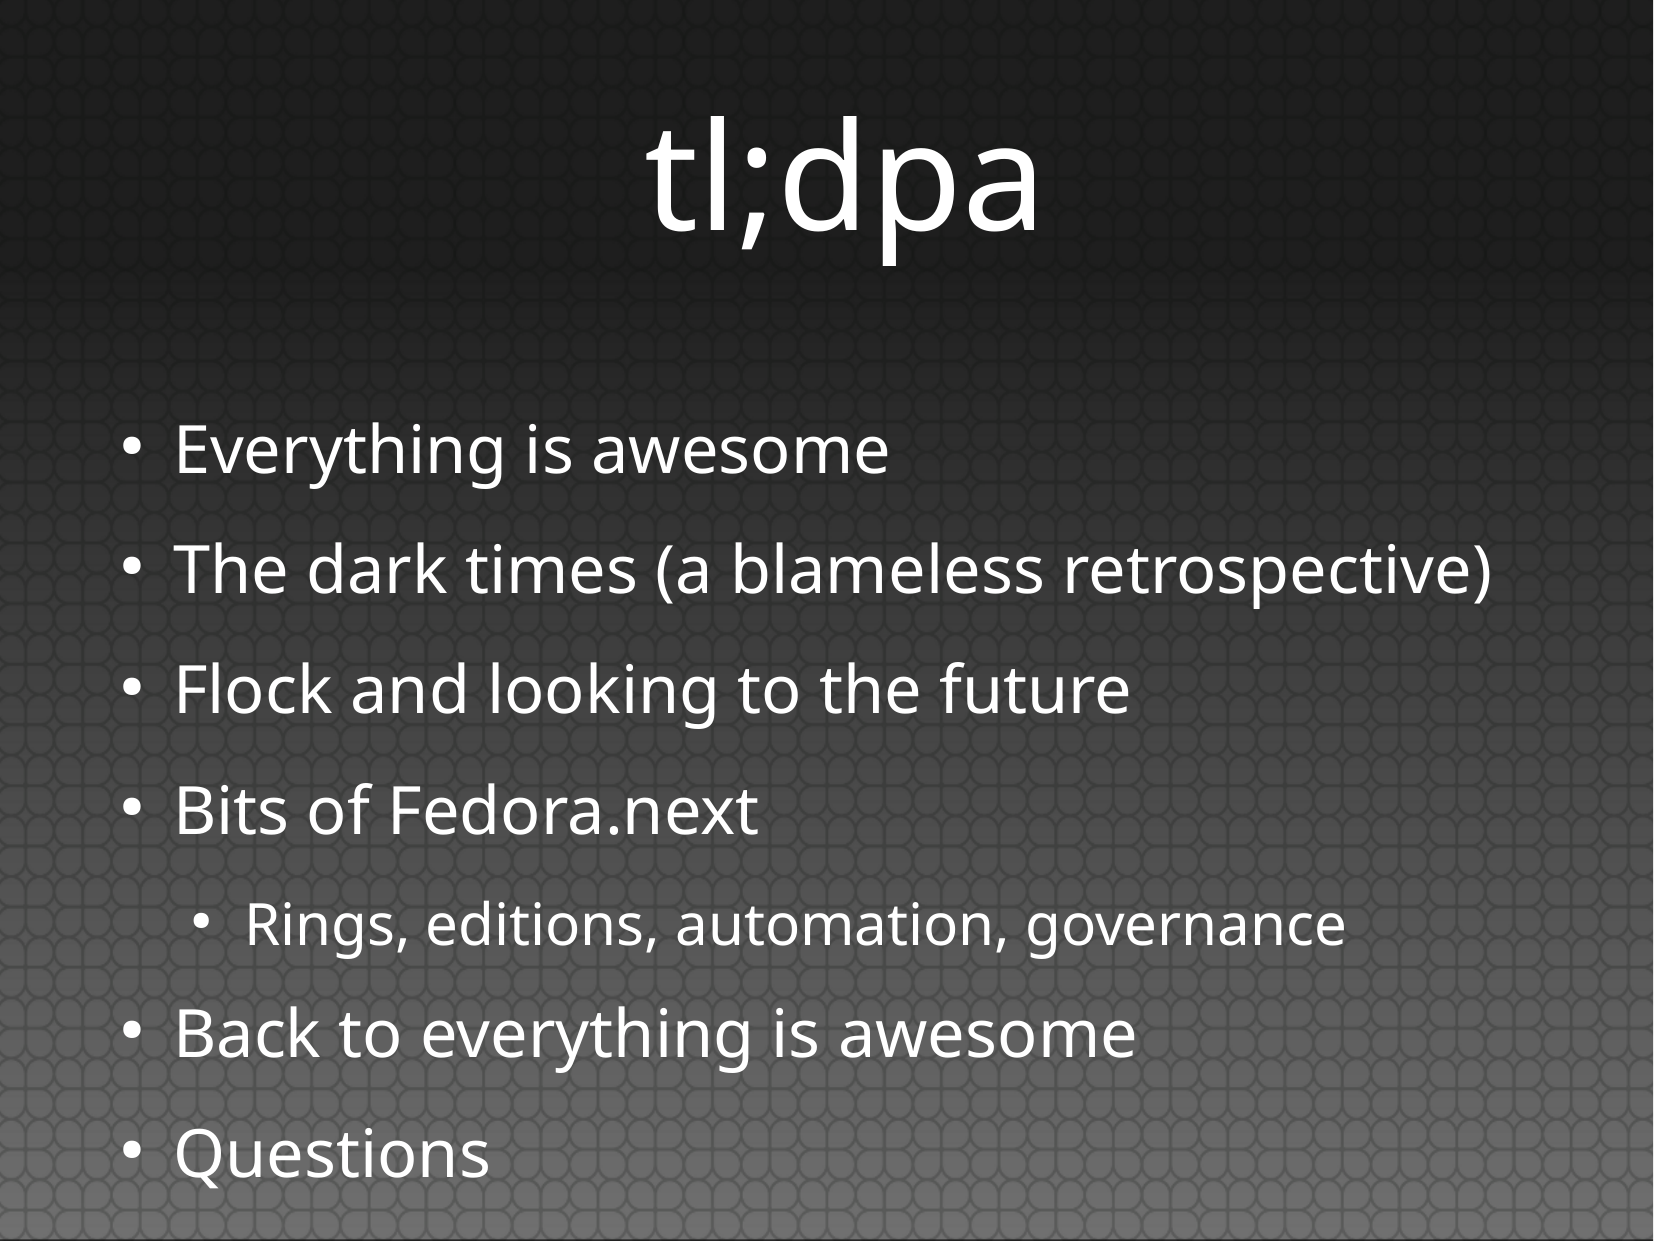

# tl;dpa
Everything is awesome
The dark times (a blameless retrospective)
Flock and looking to the future
Bits of Fedora.next
Rings, editions, automation, governance
Back to everything is awesome
Questions